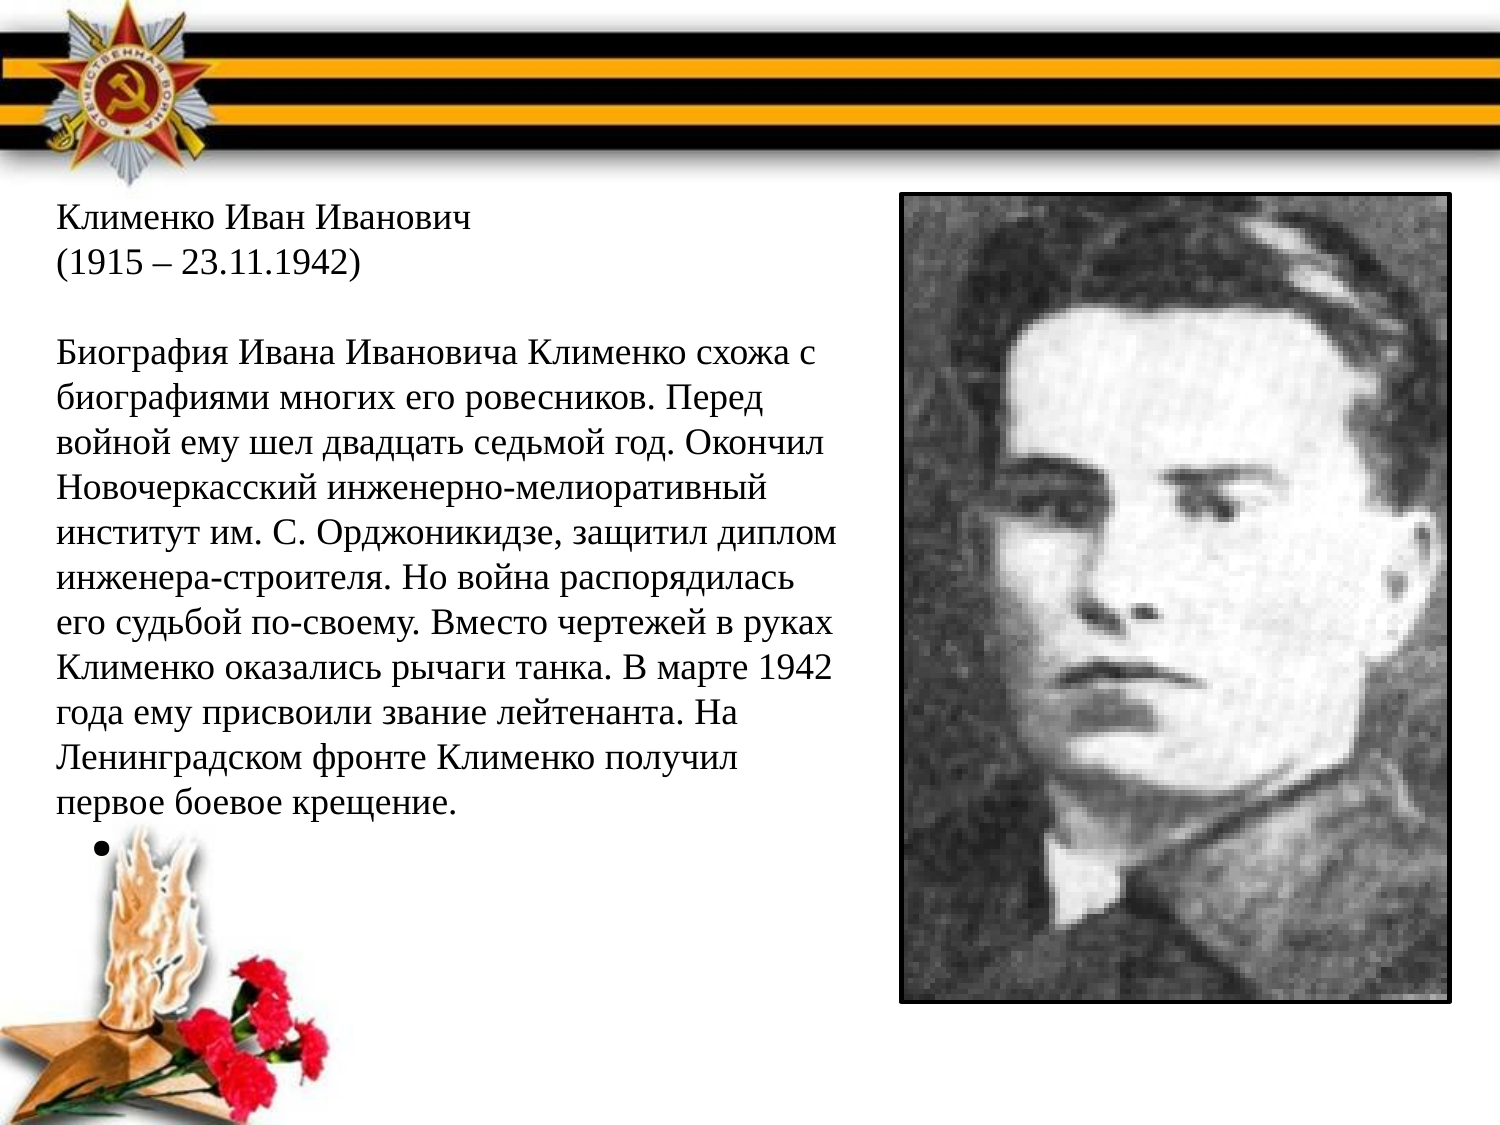

#
Клименко Иван Иванович
(1915 – 23.11.1942)
Биография Ивана Ивановича Клименко схожа с биографиями многих его ровесников. Перед войной ему шел двадцать седьмой год. Окончил Новочеркасский инженерно-мелиоративный институт им. С. Орджоникидзе, защитил диплом инженера-строителя. Но война распорядилась его судьбой по-своему. Вместо чертежей в руках Клименко оказались рычаги танка. В марте 1942 года ему присвоили звание лейтенанта. На Ленинградском фронте Клименко получил первое боевое крещение.